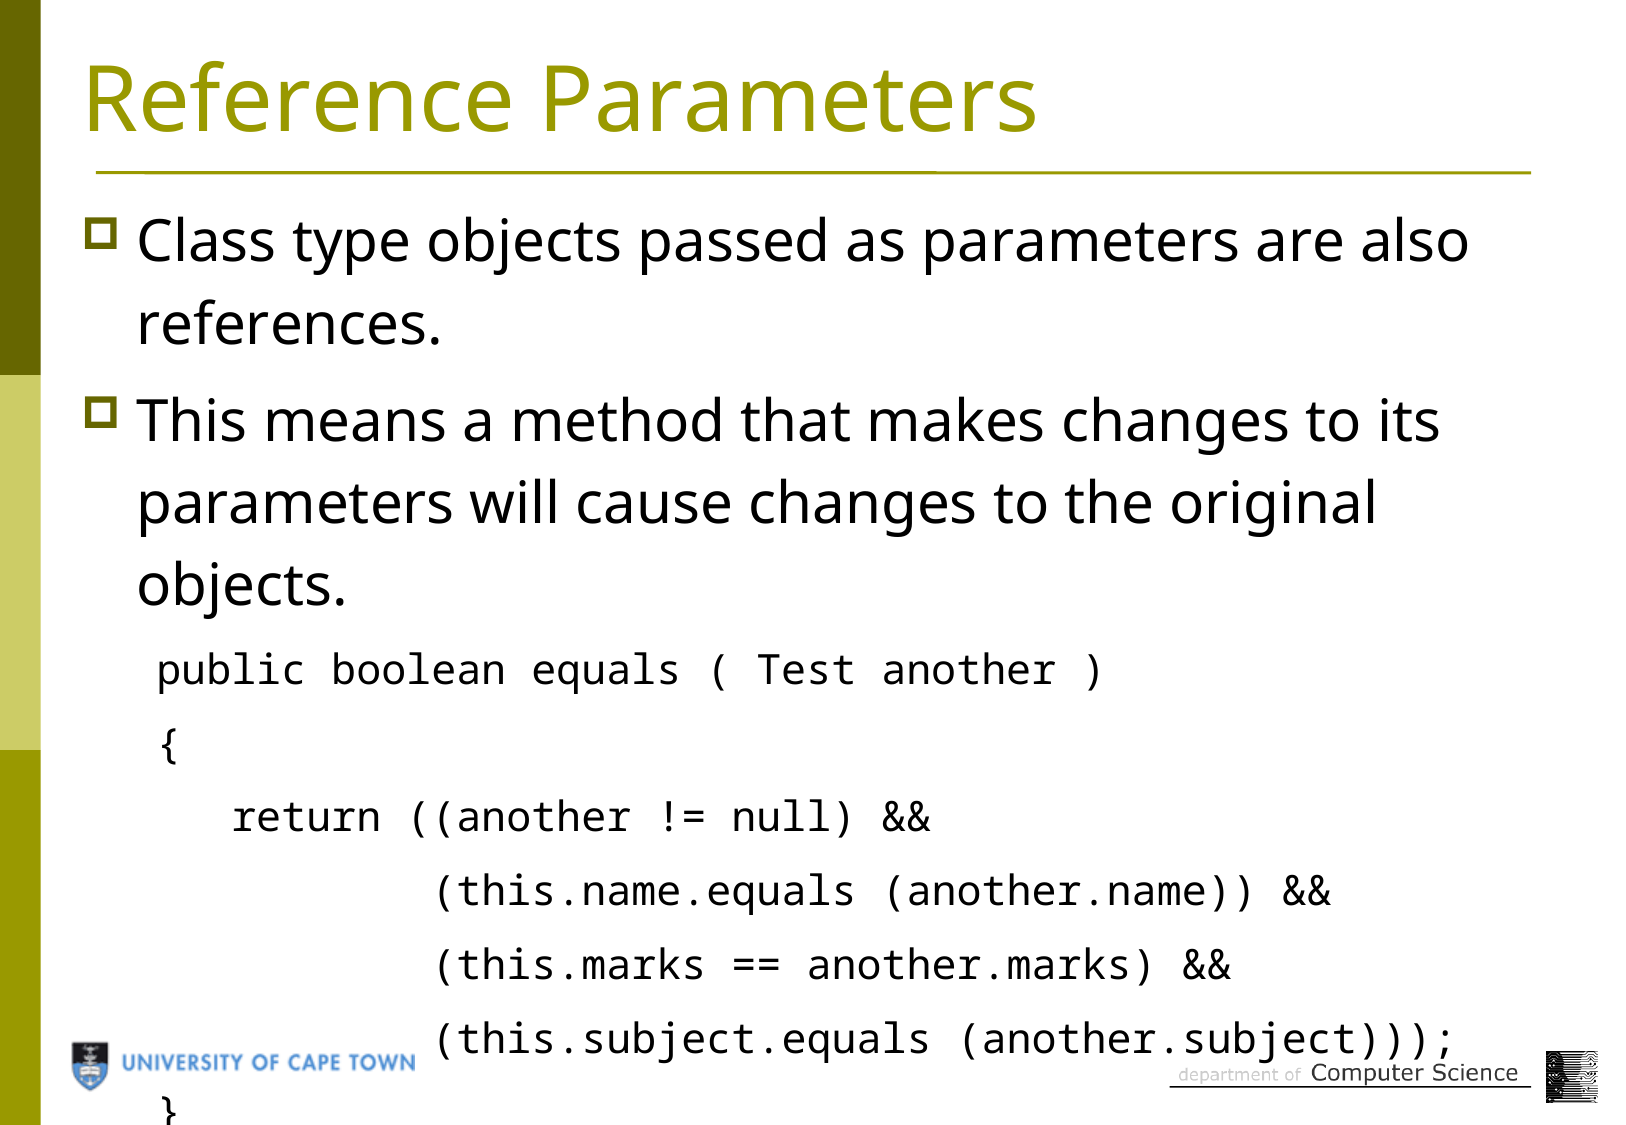

# Reference Parameters
Class type objects passed as parameters are also references.
This means a method that makes changes to its parameters will cause changes to the original objects.
 public boolean equals ( Test another )
 {
 return ((another != null) &&
 (this.name.equals (another.name)) &&
 (this.marks == another.marks) &&
 (this.subject.equals (another.subject)));
 }